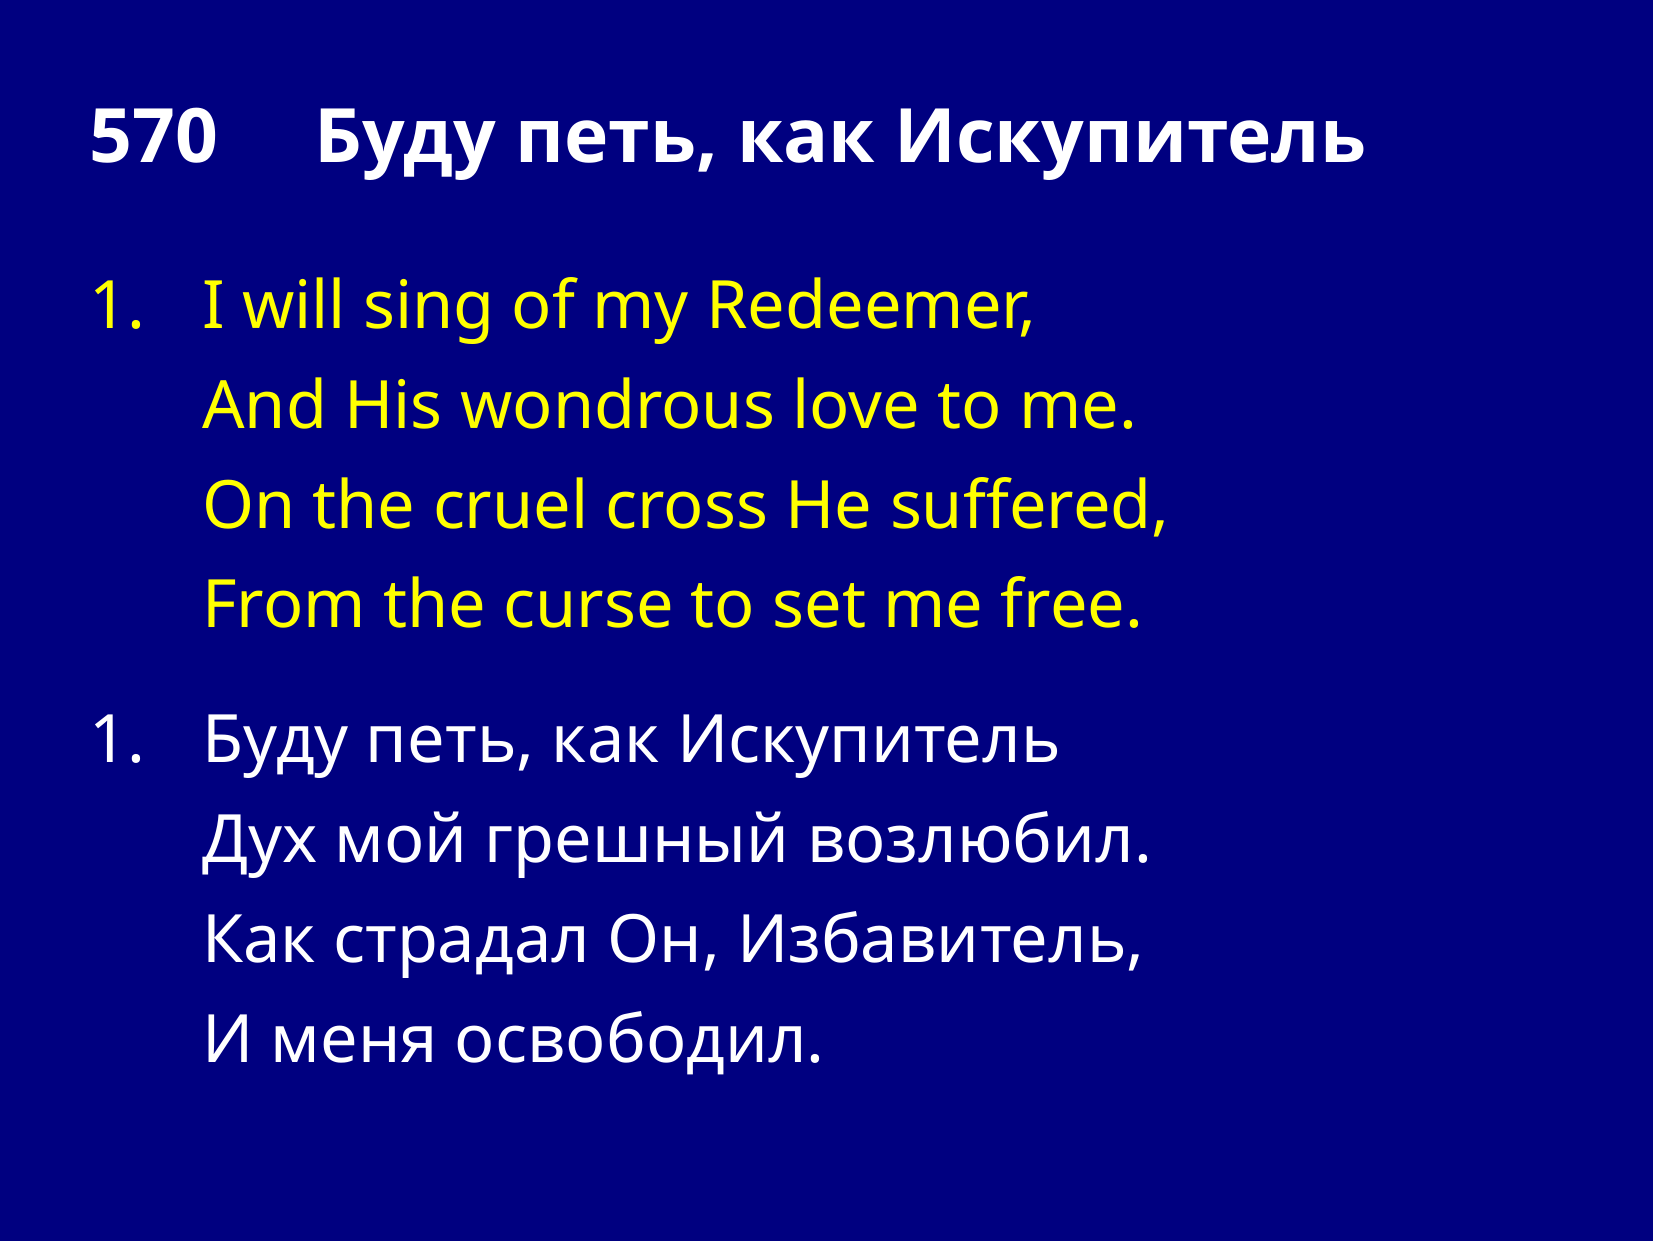

570	Буду петь, как Искупитель
1.	I will sing of my Redeemer,
	And His wondrous love to me.
	On the cruel cross He suffered,
	From the curse to set me free.
1.	Буду петь, как Искупитель
	Дух мой грешный возлюбил.
	Как страдал Он, Избавитель,
	И меня освободил.